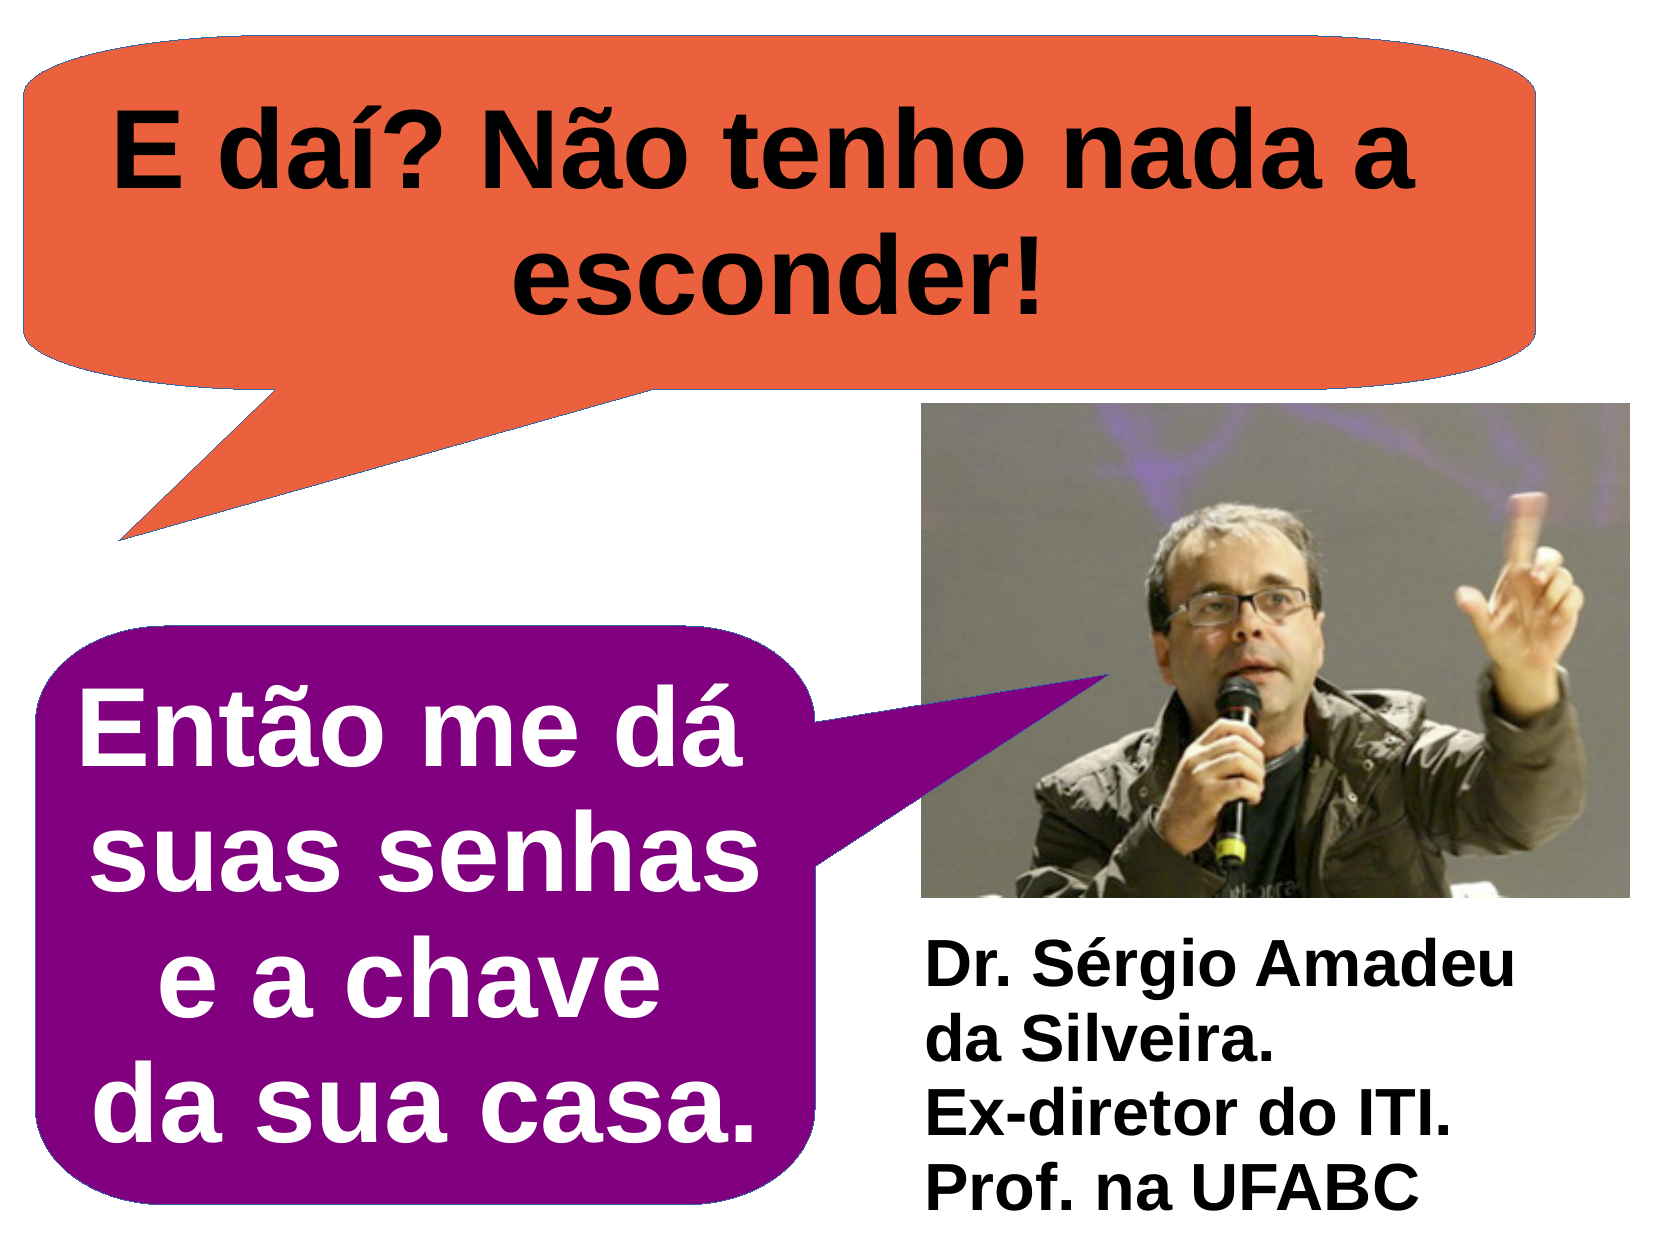

E daí? Não tenho nada a
esconder!
Então me dá
suas senhas
e a chave
da sua casa.
Dr. Sérgio Amadeu da Silveira.
Ex-diretor do ITI.
Prof. na UFABC